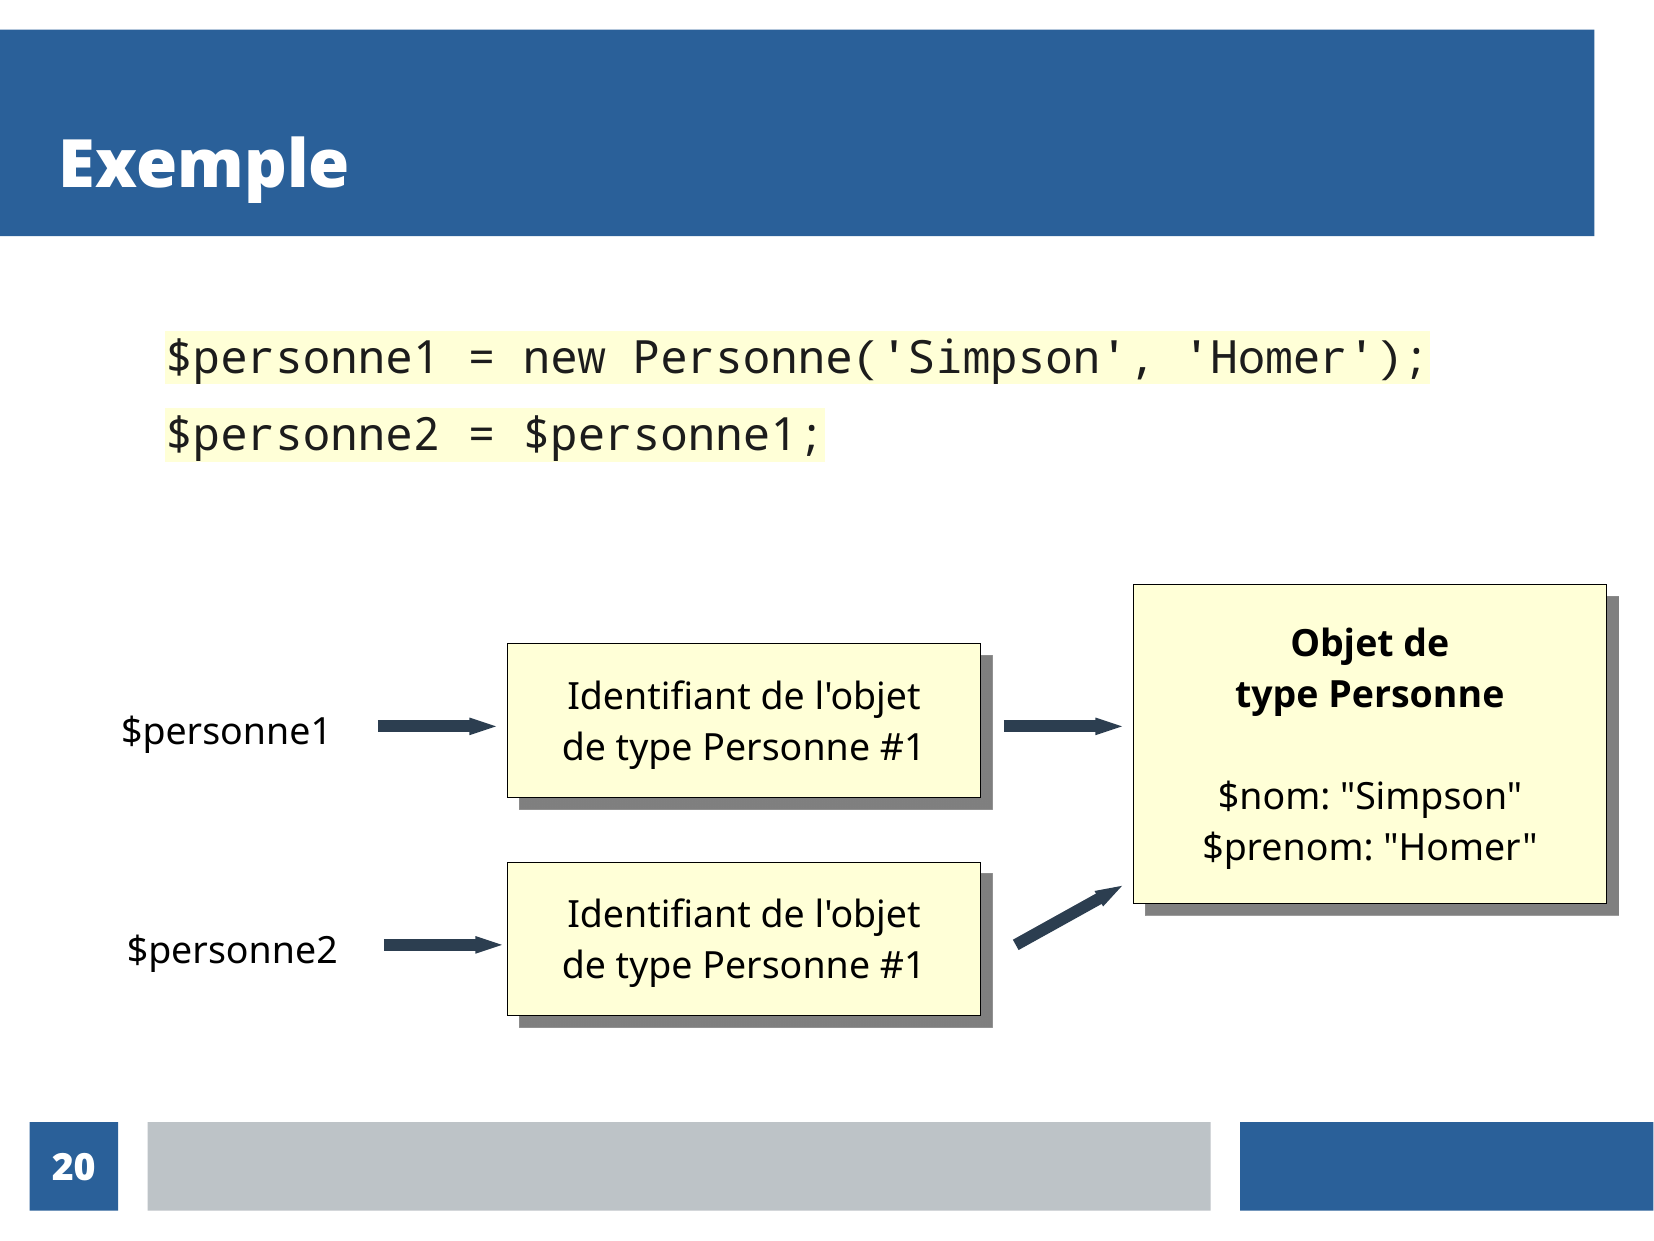

# Exemple
$personne1 = new Personne('Simpson', 'Homer');
$personne2 = $personne1;
Objet de
type Personne
$nom: "Simpson"
$prenom: "Homer"
Identifiant de l'objet
de type Personne #1
$personne1
Identifiant de l'objet
de type Personne #1
$personne2
20